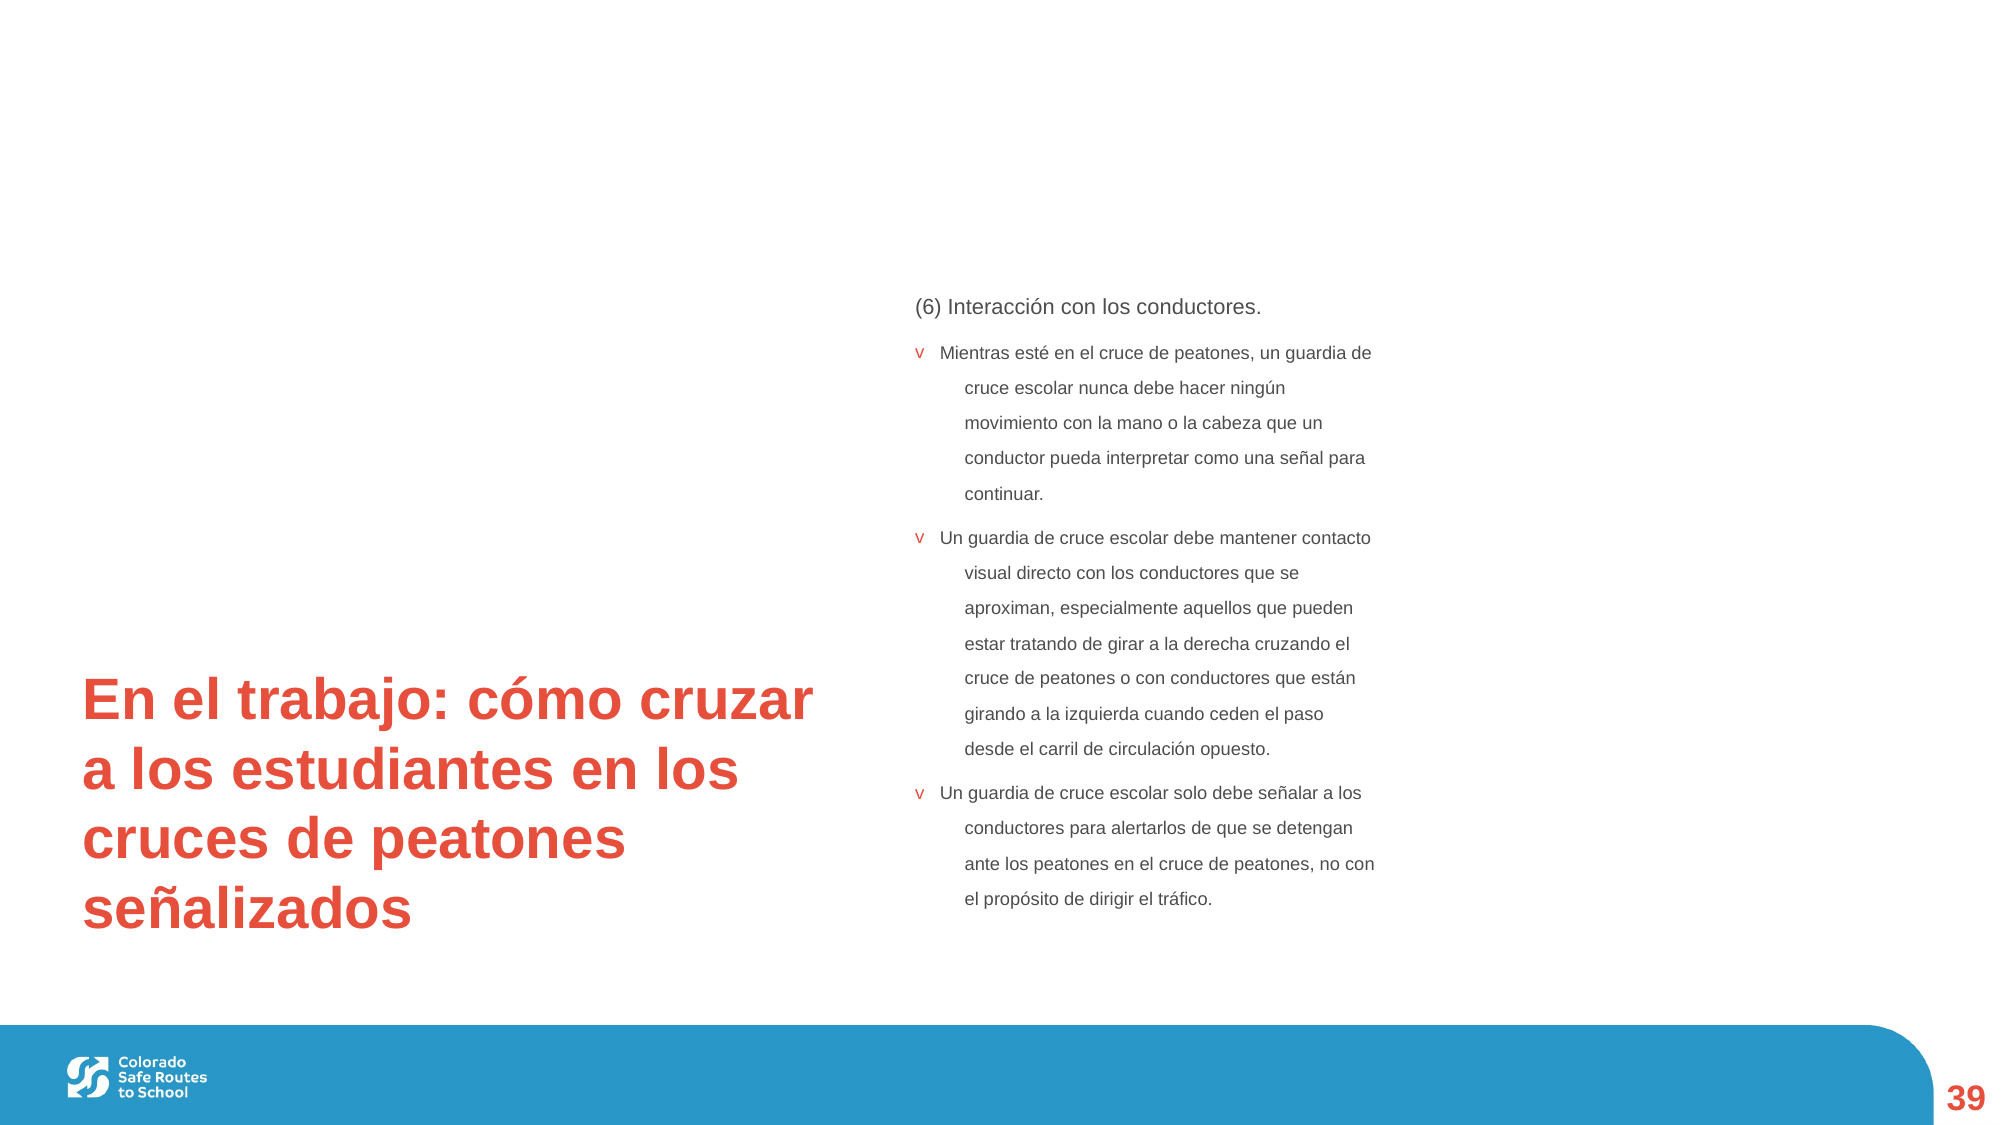

# En el trabajo: cómo cruzar a los estudiantes en los cruces de peatones señalizados
(6) Interacción con los conductores.
Mientras esté en el cruce de peatones, un guardia de cruce escolar nunca debe hacer ningún movimiento con la mano o la cabeza que un conductor pueda interpretar como una señal para continuar.
Un guardia de cruce escolar debe mantener contacto visual directo con los conductores que se aproximan, especialmente aquellos que pueden estar tratando de girar a la derecha cruzando el cruce de peatones o con conductores que están girando a la izquierda cuando ceden el paso desde el carril de circulación opuesto.
Un guardia de cruce escolar solo debe señalar a los conductores para alertarlos de que se detengan ante los peatones en el cruce de peatones, no con el propósito de dirigir el tráfico.
39